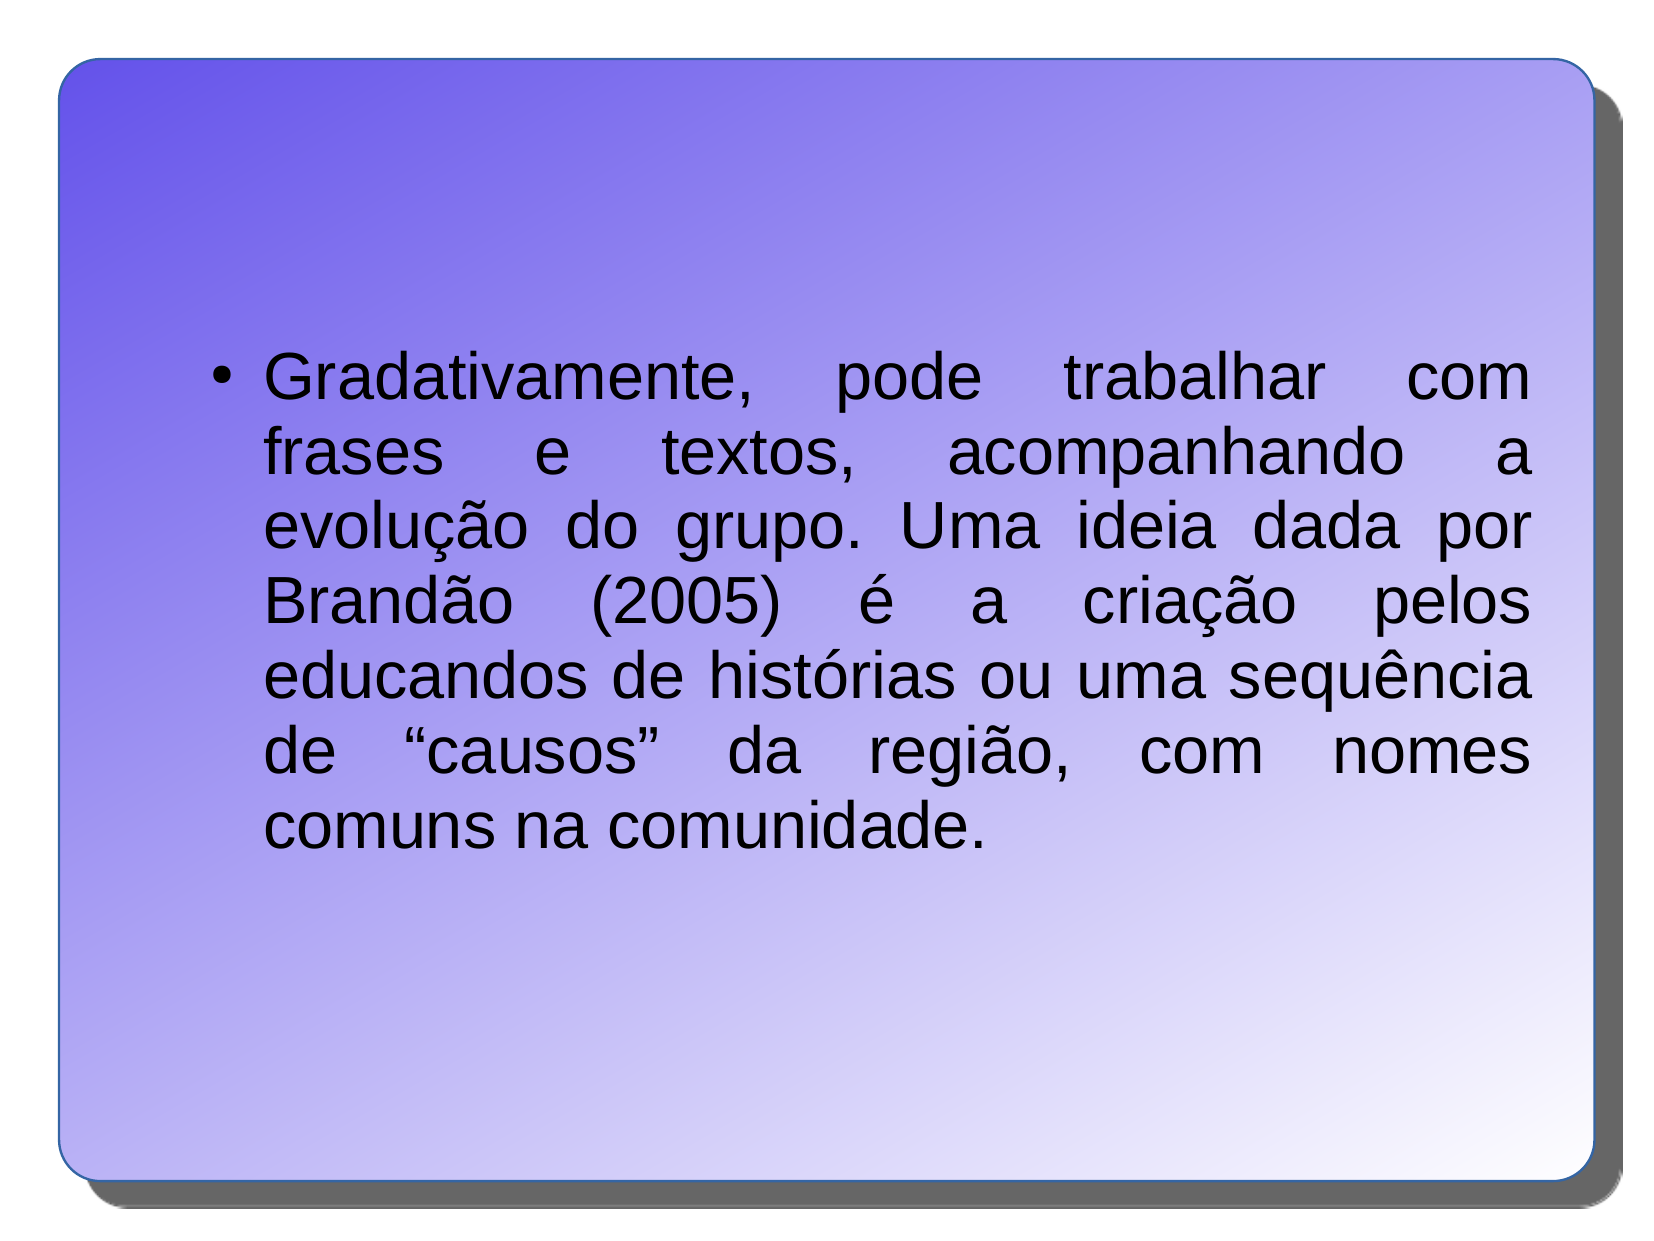

#
Gradativamente, pode trabalhar com frases e textos, acompanhando a evolução do grupo. Uma ideia dada por Brandão (2005) é a criação pelos educandos de histórias ou uma sequência de “causos” da região, com nomes comuns na comunidade.